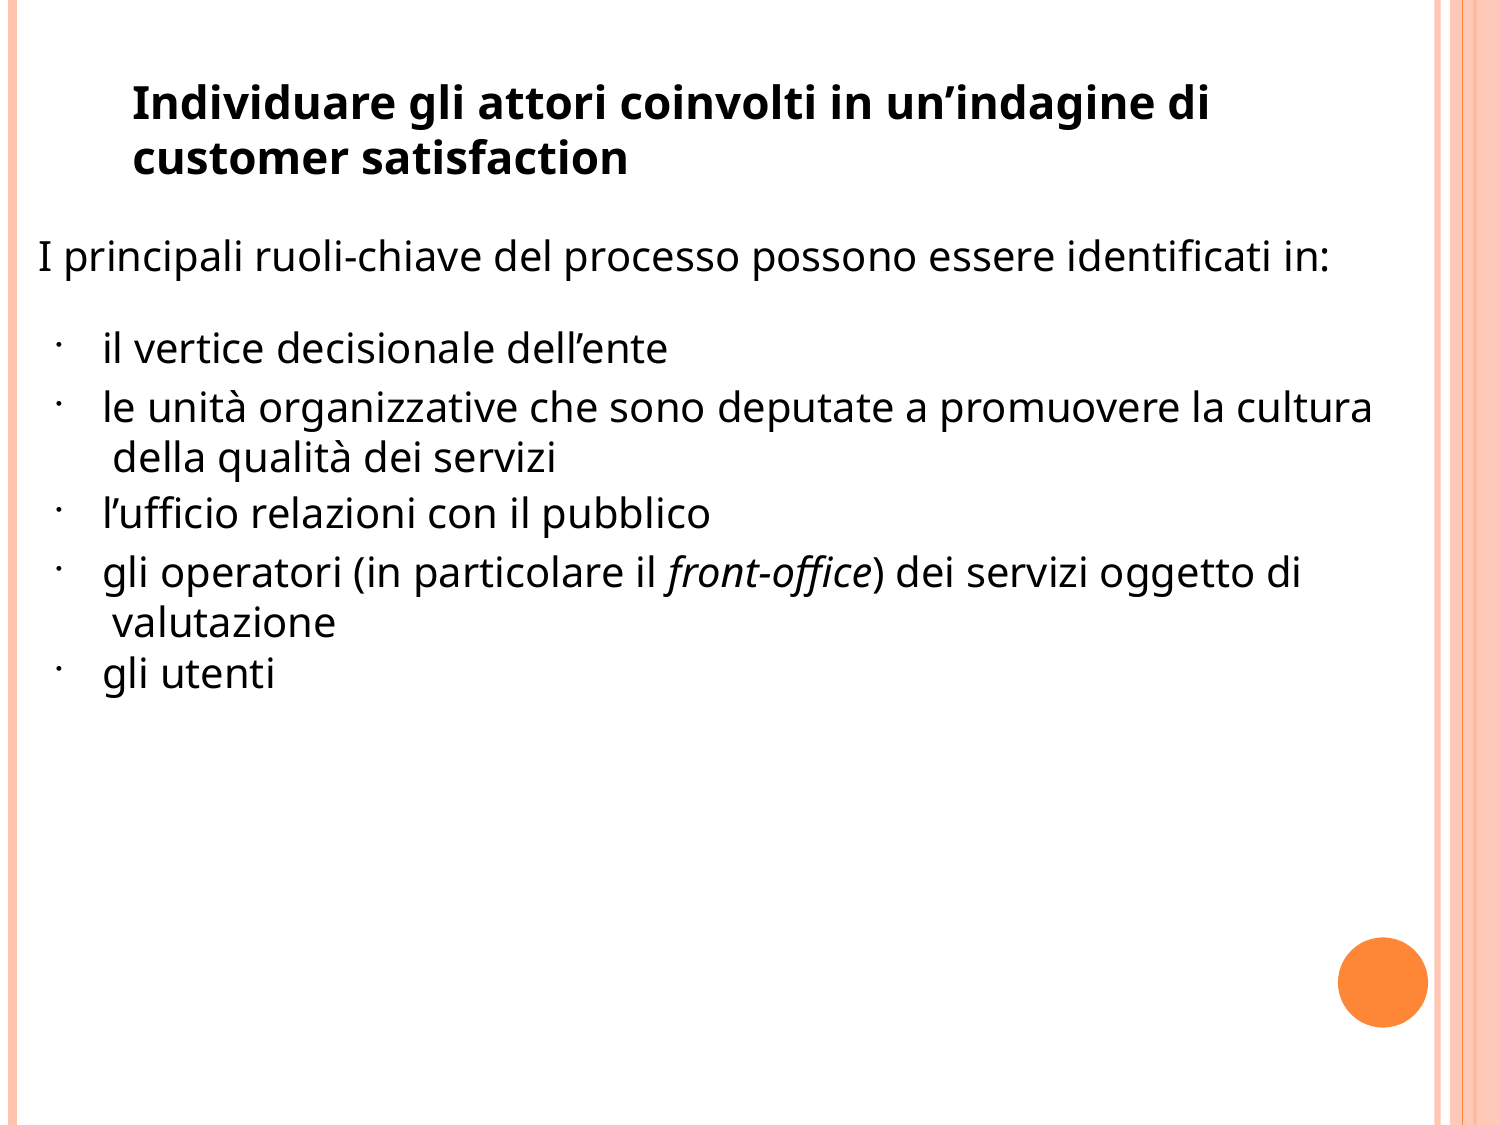

Individuare gli attori coinvolti in un’indagine di customer satisfaction
I principali ruoli-chiave del processo possono essere identificati in:
 il vertice decisionale dell’ente
 le unità organizzative che sono deputate a promuovere la cultura
 della qualità dei servizi
 l’ufficio relazioni con il pubblico
 gli operatori (in particolare il front-office) dei servizi oggetto di
 valutazione
 gli utenti